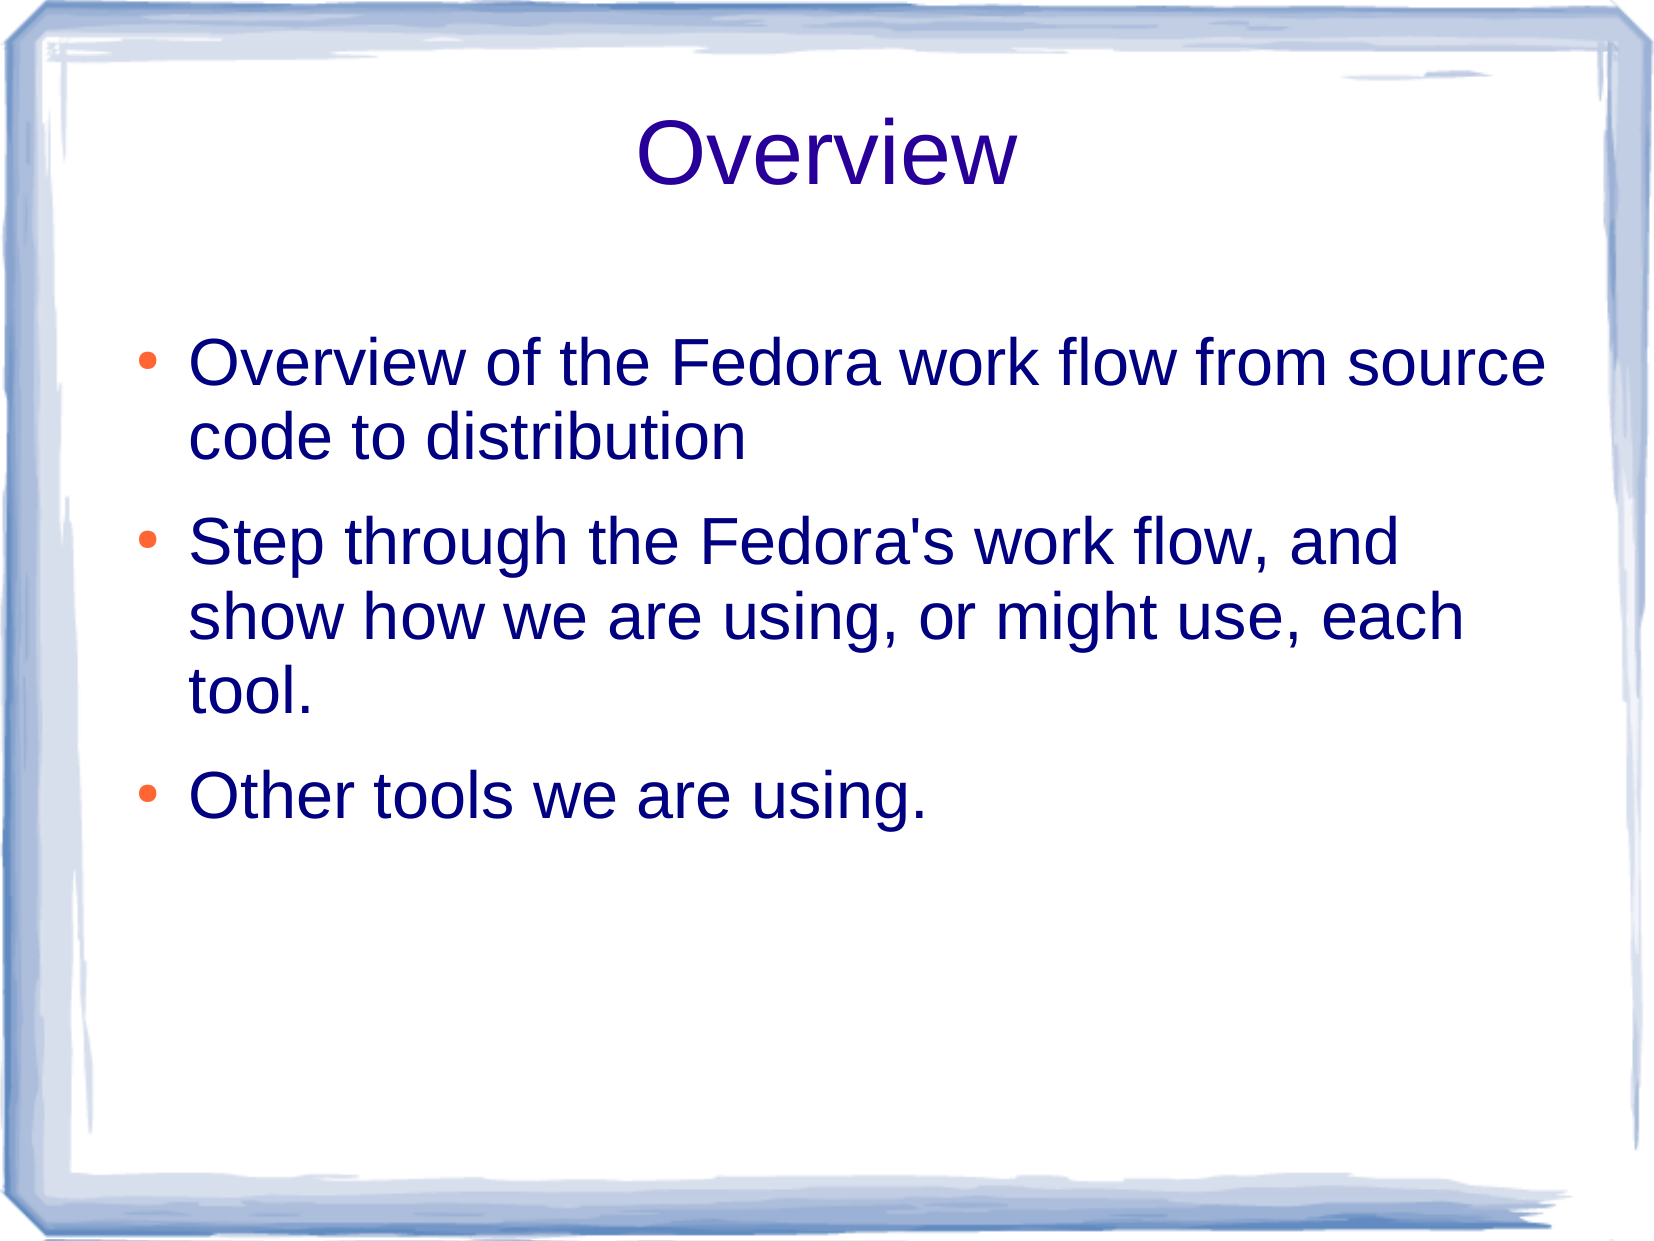

# Overview
Overview of the Fedora work flow from source code to distribution
Step through the Fedora's work flow, and show how we are using, or might use, each tool.
Other tools we are using.